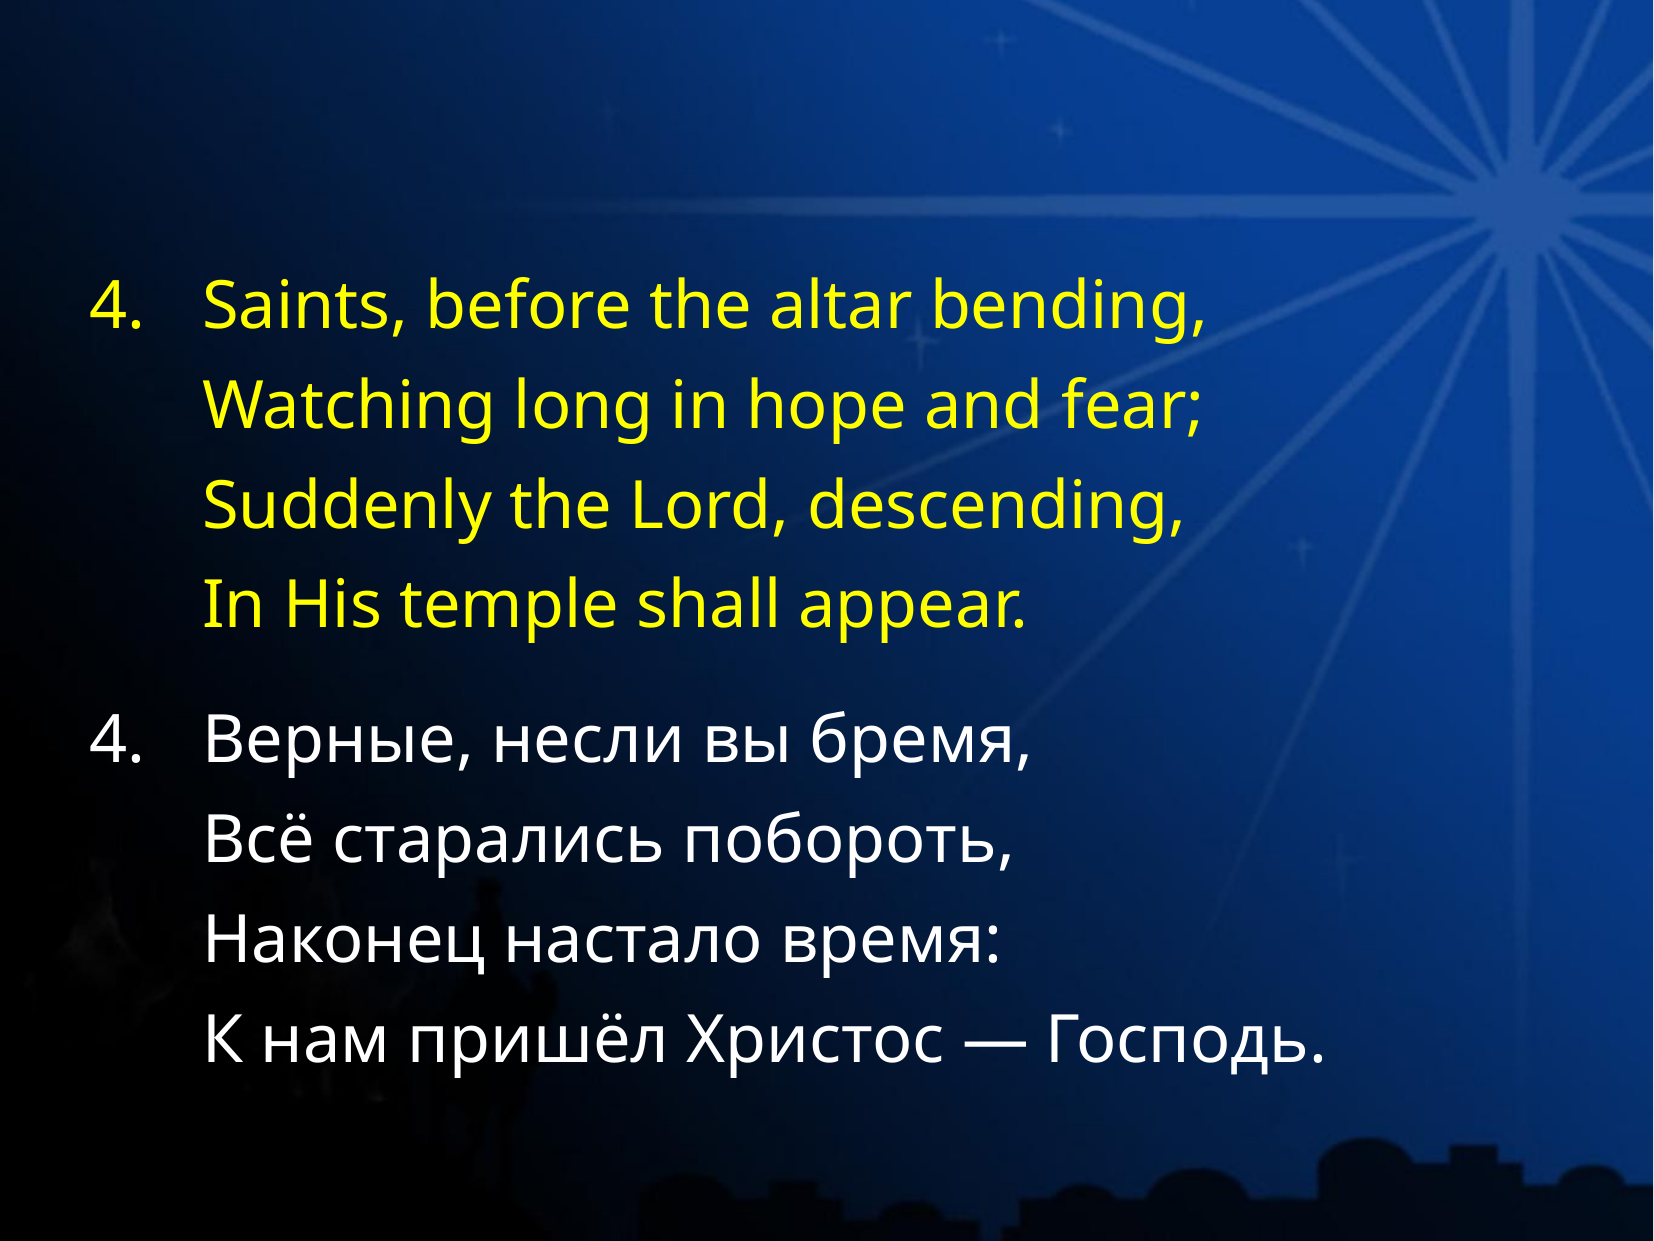

4.	Saints, before the altar bending,
	Watching long in hope and fear;
	Suddenly the Lord, descending,
	In His temple shall appear.
4.	Верные, несли вы бремя,
	Всё старались побороть,
	Наконец настало время:
	К нам пришёл Христос — Господь.